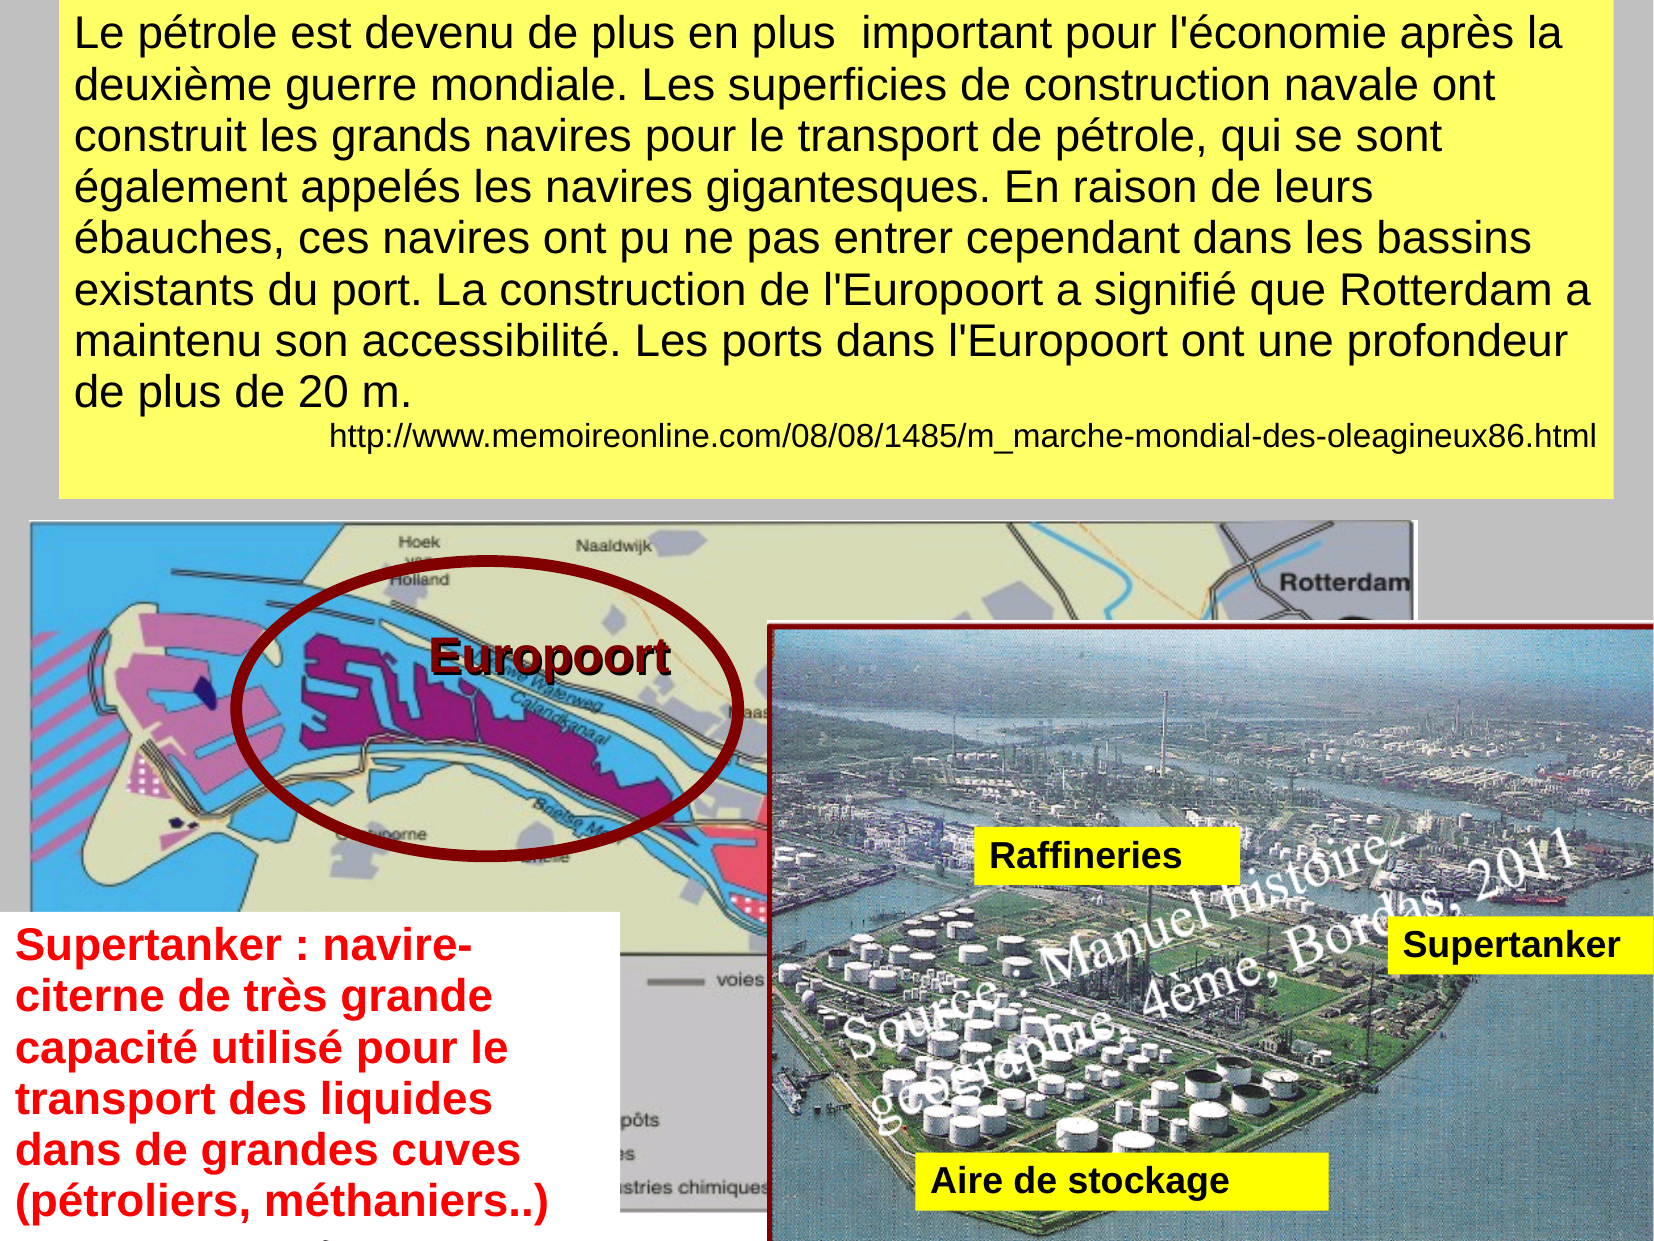

Le pétrole est devenu de plus en plus important pour l'économie après la deuxième guerre mondiale. Les superficies de construction navale ont construit les grands navires pour le transport de pétrole, qui se sont également appelés les navires gigantesques. En raison de leurs ébauches, ces navires ont pu ne pas entrer cependant dans les bassins existants du port. La construction de l'Europoort a signifié que Rotterdam a maintenu son accessibilité. Les ports dans l'Europoort ont une profondeur de plus de 20 m.
http://www.memoireonline.com/08/08/1485/m_marche-mondial-des-oleagineux86.html
Europoort
Raffineries
Supertanker : navire-citerne de très grande capacité utilisé pour le transport des liquides dans de grandes cuves (pétroliers, méthaniers..)
Supertanker
Aire de stockage